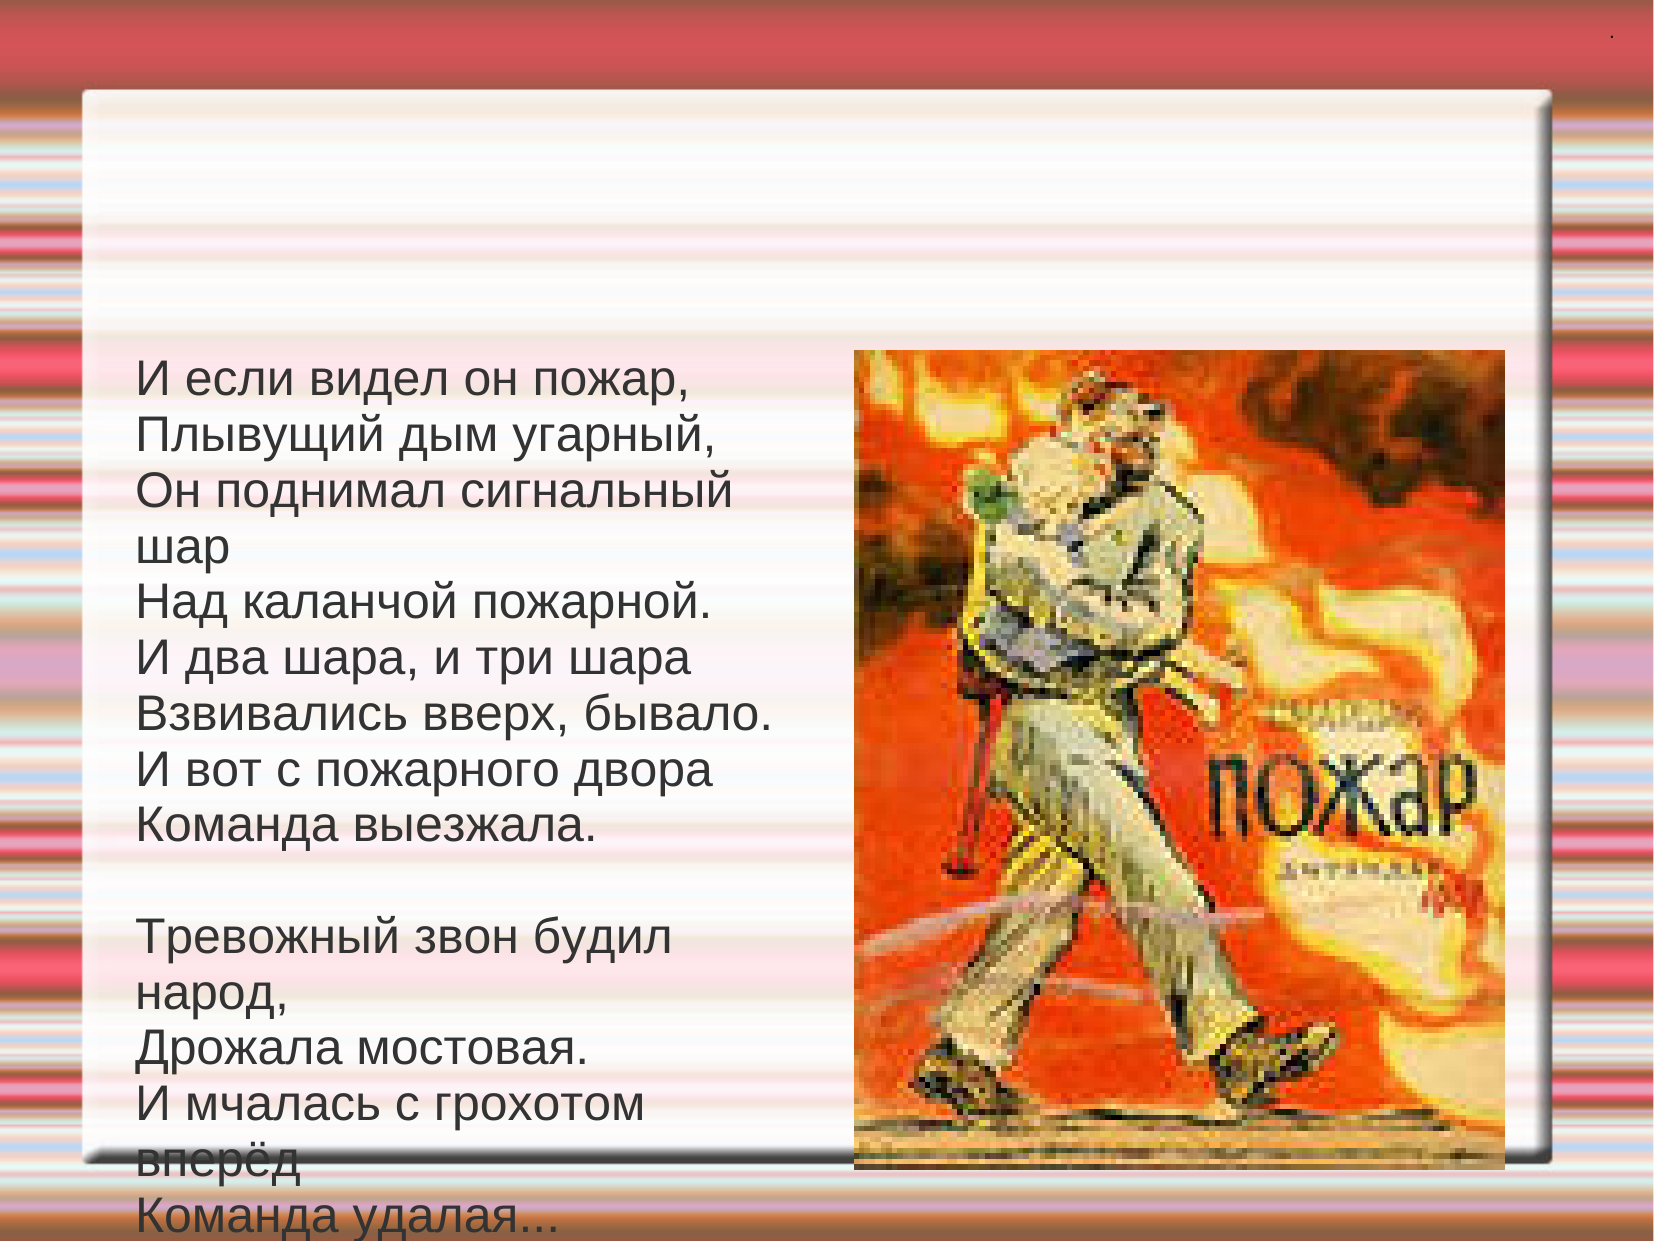

.
# И если видел он пожар,
Плывущий дым угарный,
Он поднимал сигнальный шар
Над каланчой пожарной.
И два шара, и три шара
Взвивались вверх, бывало.
И вот с пожарного двора
Команда выезжала.
Тревожный звон будил народ,
Дрожала мостовая.
И мчалась с грохотом вперёд
Команда удалая...